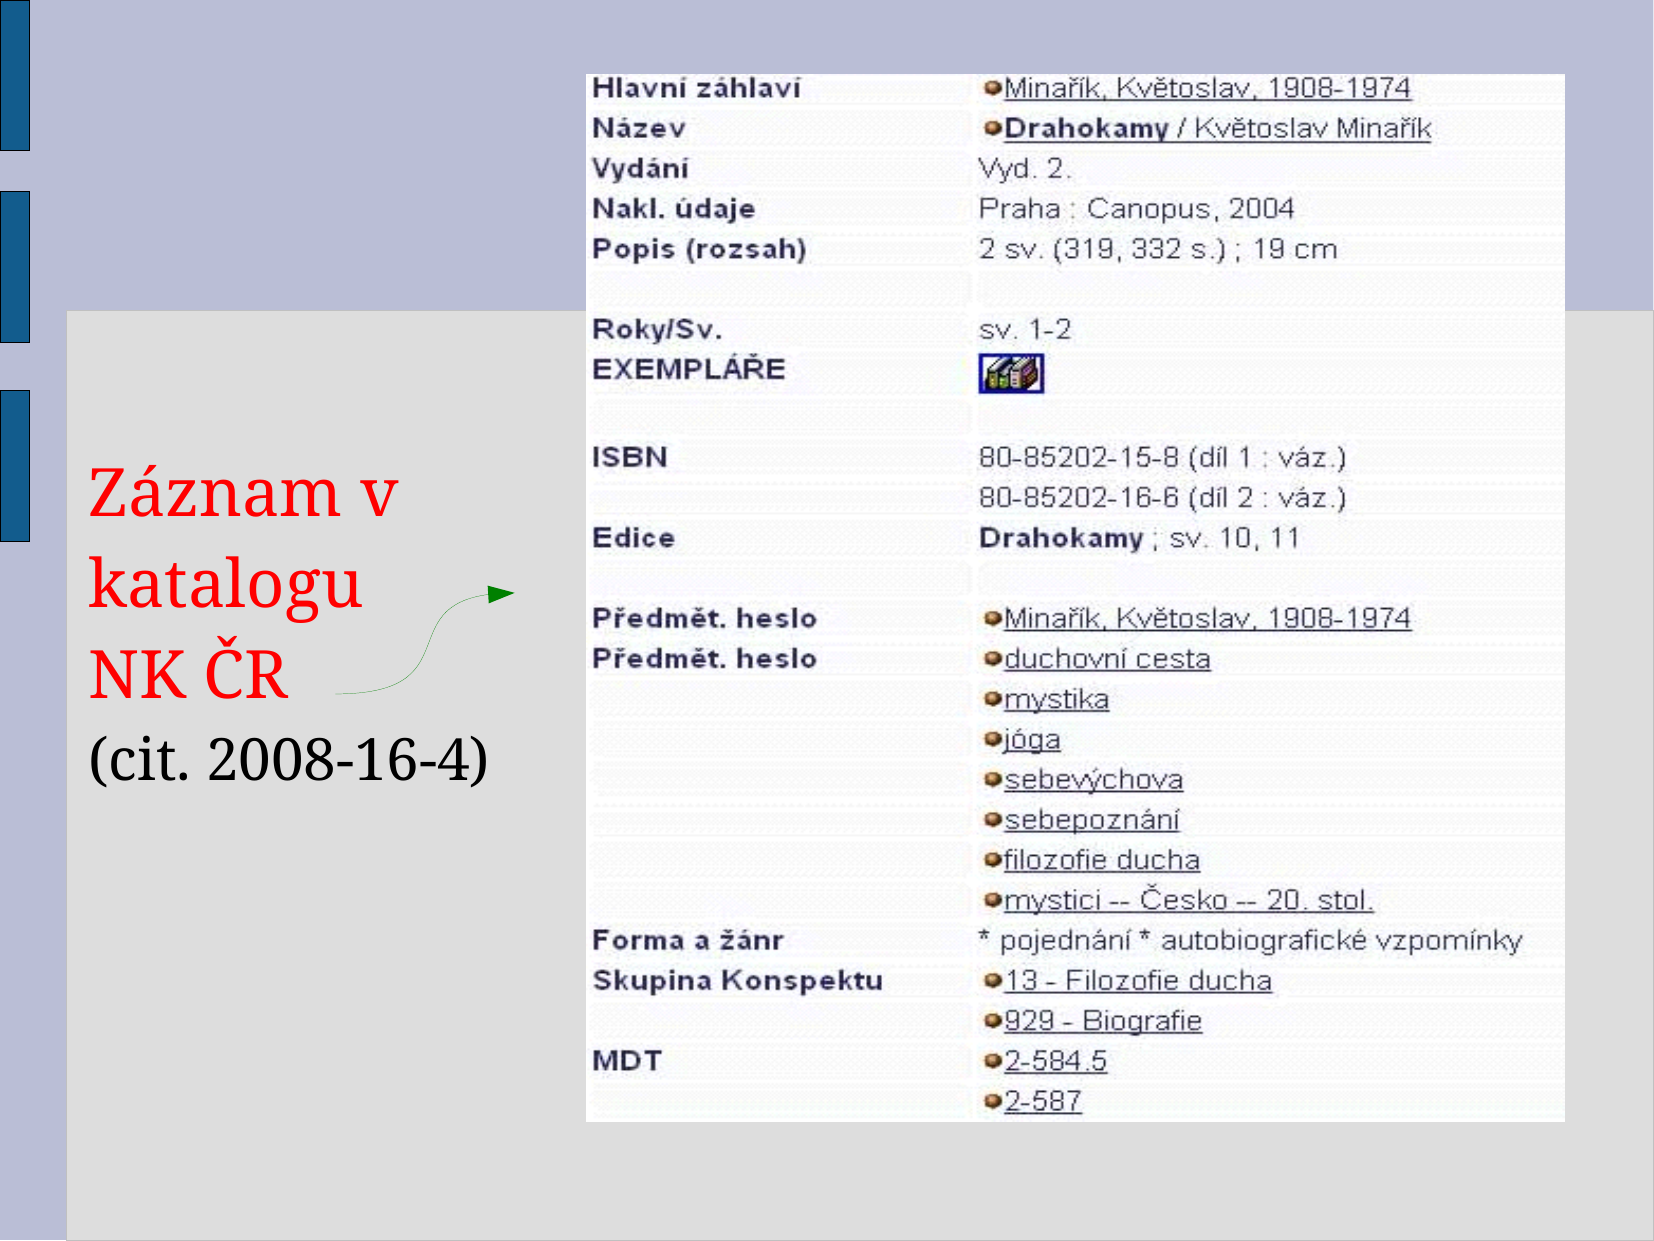

# Záznam v katalogu NK ČR (cit. 2008-16-4)